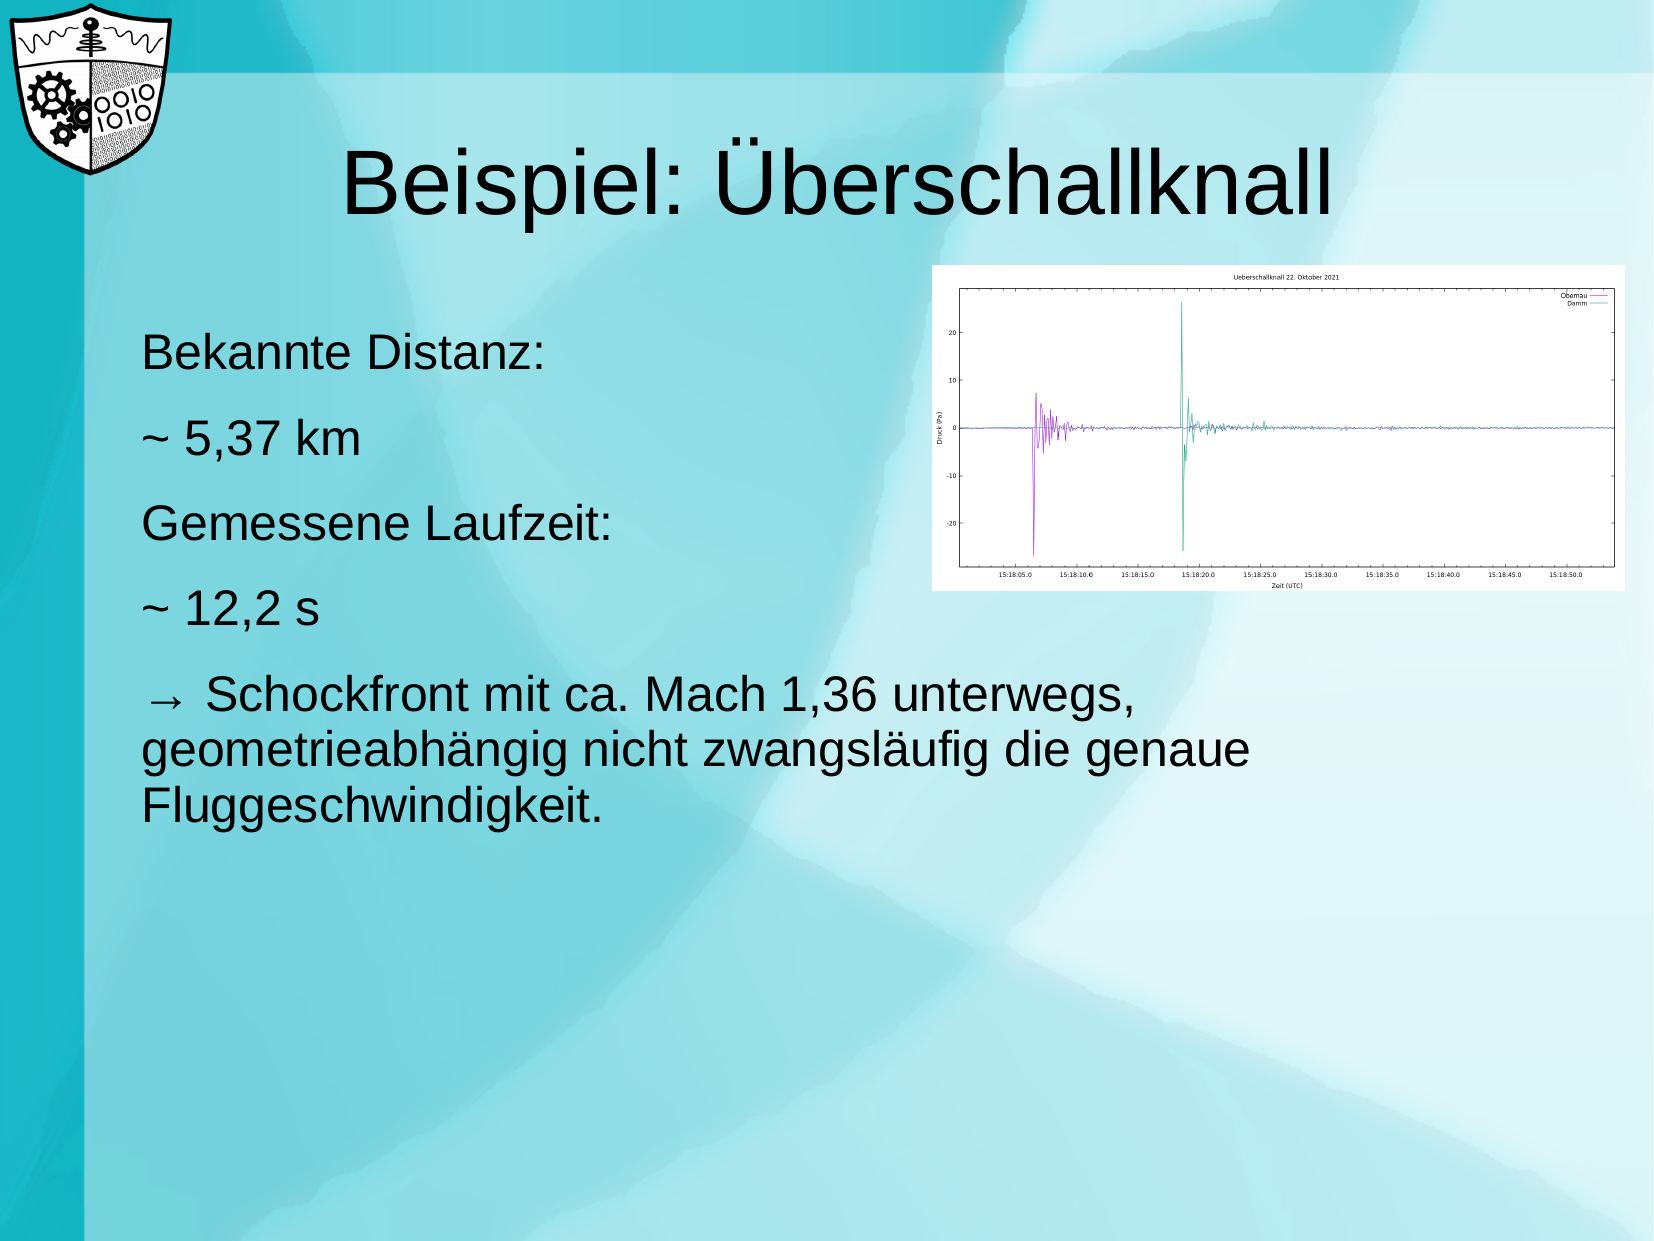

# Beispiel: Überschallknall
Bekannte Distanz:
~ 5,37 km
Gemessene Laufzeit:
~ 12,2 s
→ Schockfront mit ca. Mach 1,36 unterwegs, geometrieabhängig nicht zwangsläufig die genaue Fluggeschwindigkeit.